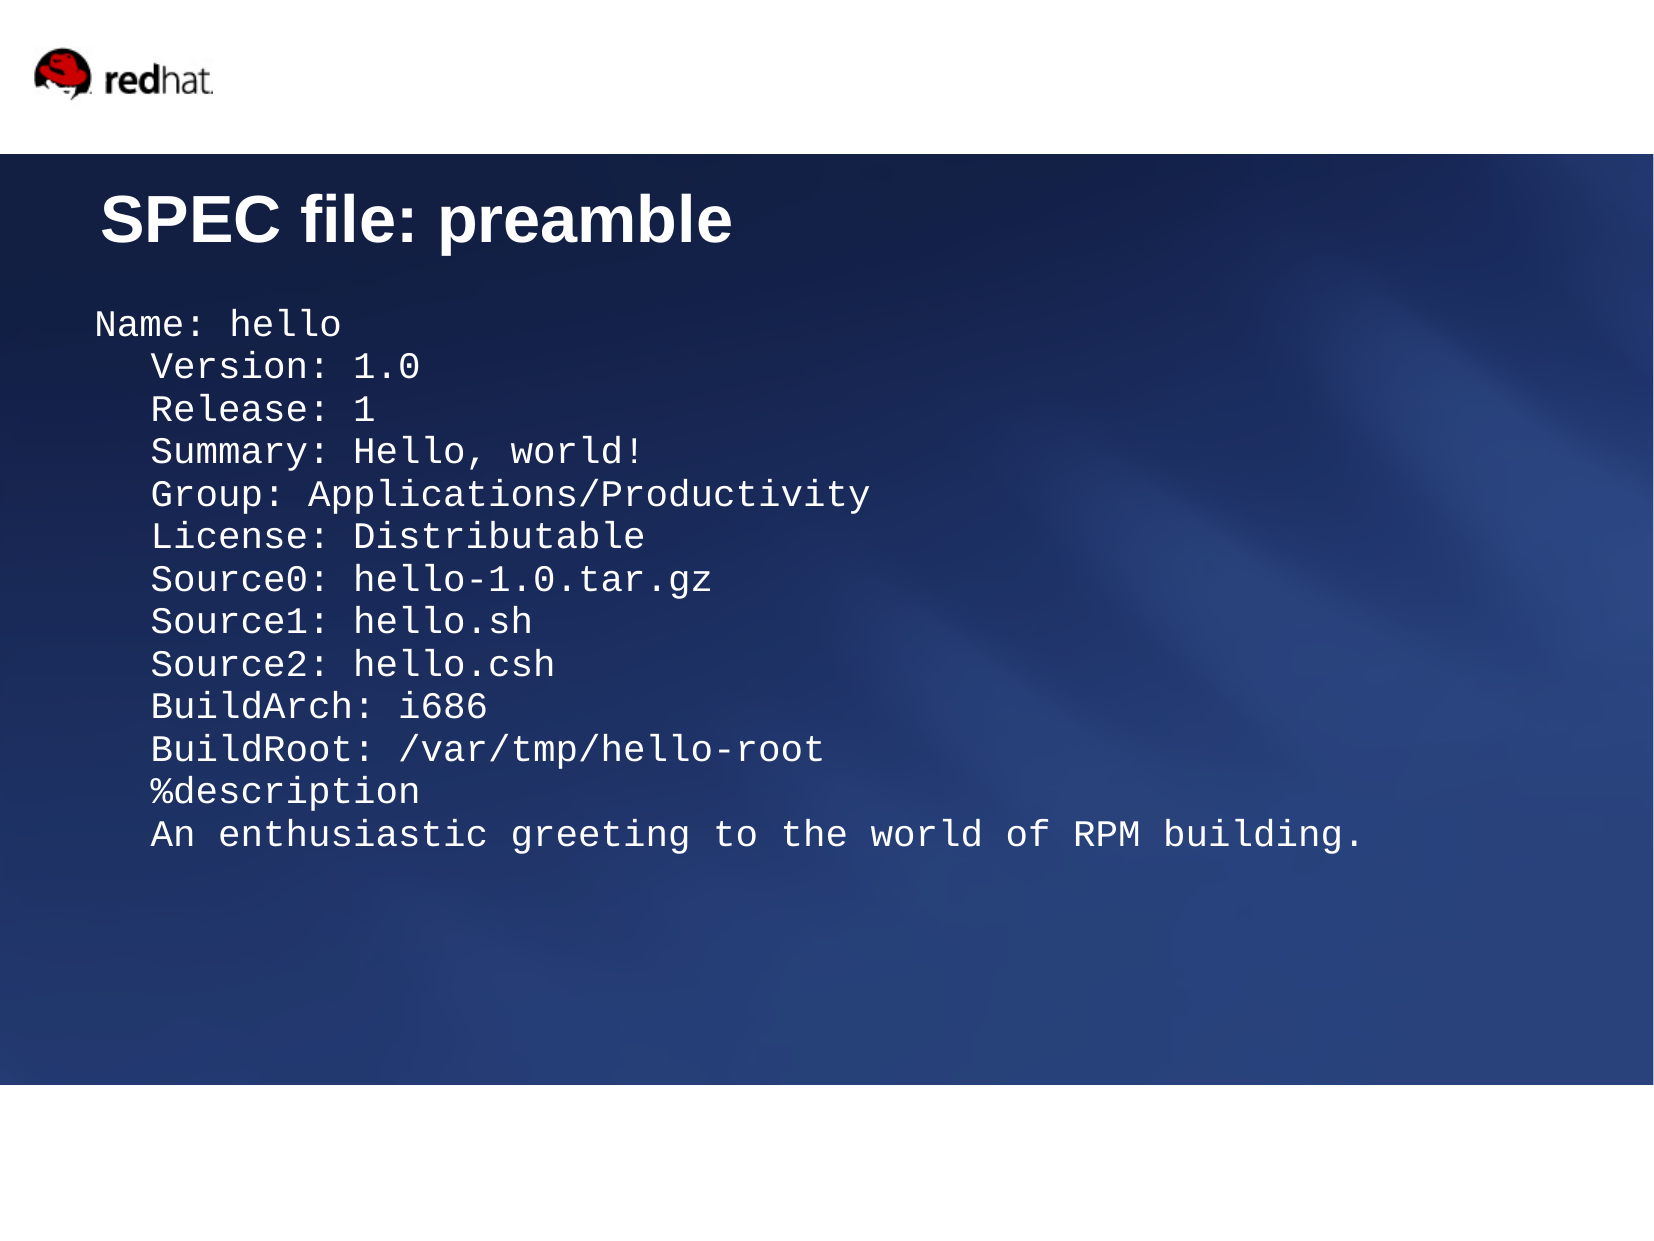

# SPEC file: preamble
Name: hello
Version: 1.0
Release: 1
Summary: Hello, world!
Group: Applications/Productivity
License: Distributable
Source0: hello-1.0.tar.gz
Source1: hello.sh
Source2: hello.csh
BuildArch: i686
BuildRoot: /var/tmp/hello-root
%description
An enthusiastic greeting to the world of RPM building.